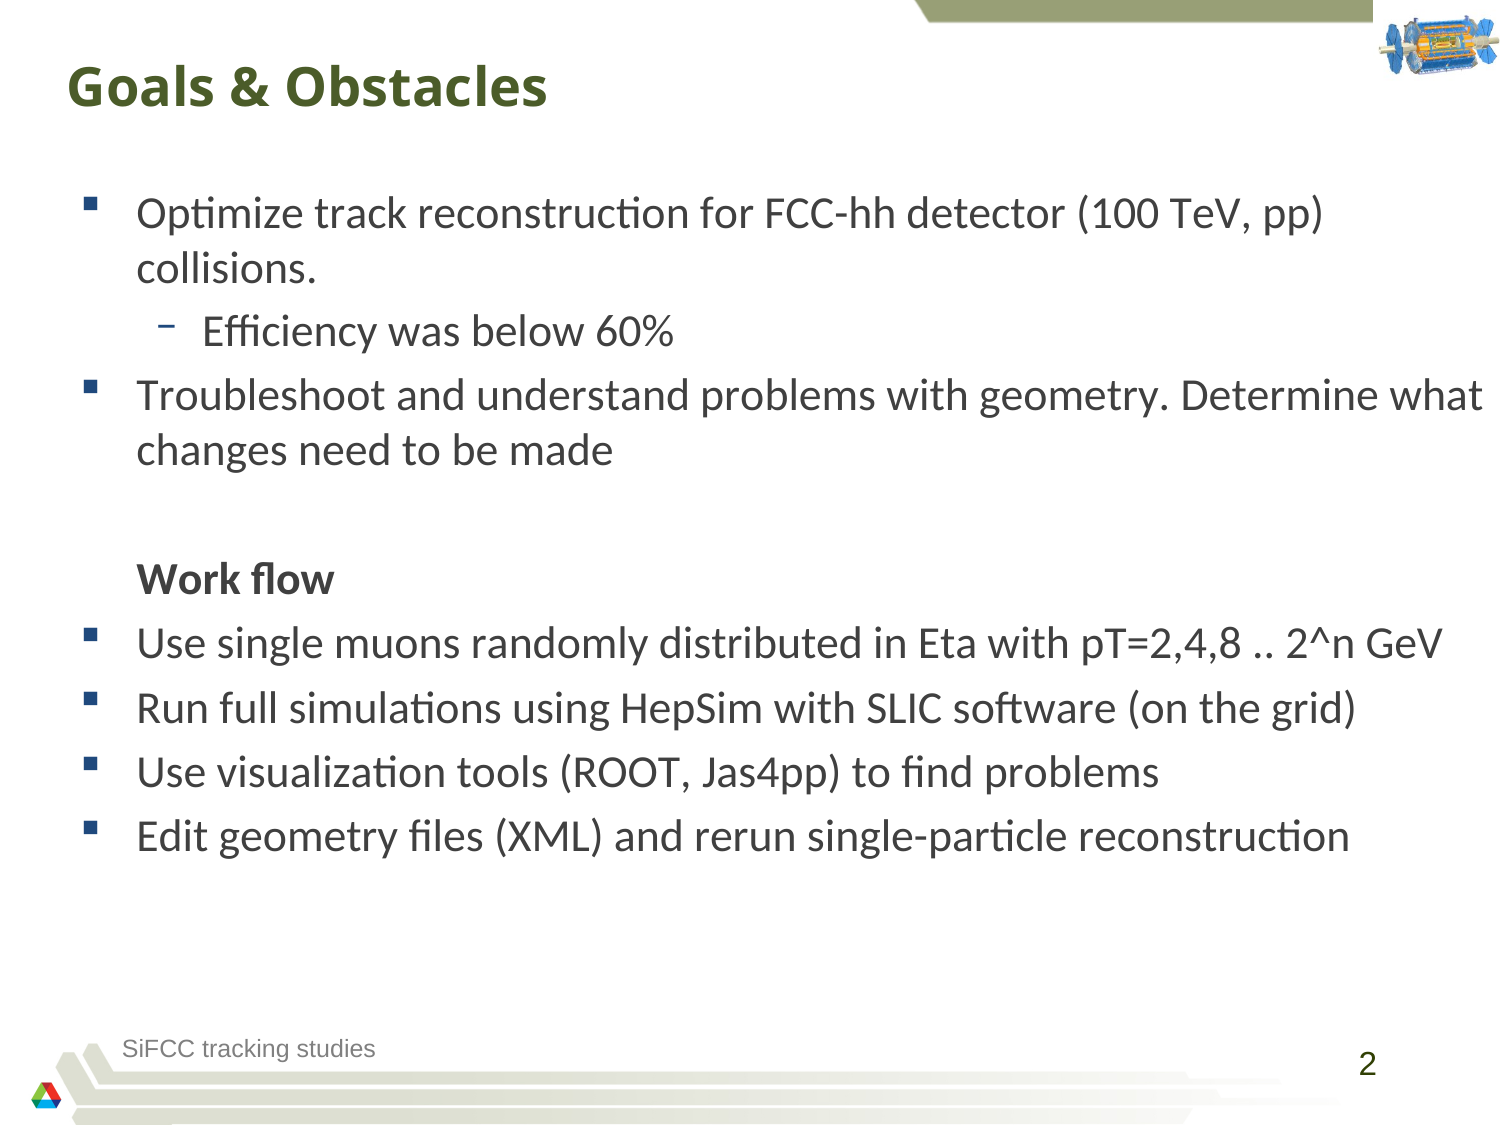

# Goals & Obstacles
Optimize track reconstruction for FCC-hh detector (100 TeV, pp) collisions.
Efficiency was below 60%
Troubleshoot and understand problems with geometry. Determine what changes need to be made
Work flow
Use single muons randomly distributed in Eta with pT=2,4,8 .. 2^n GeV
Run full simulations using HepSim with SLIC software (on the grid)
Use visualization tools (ROOT, Jas4pp) to find problems
Edit geometry files (XML) and rerun single-particle reconstruction